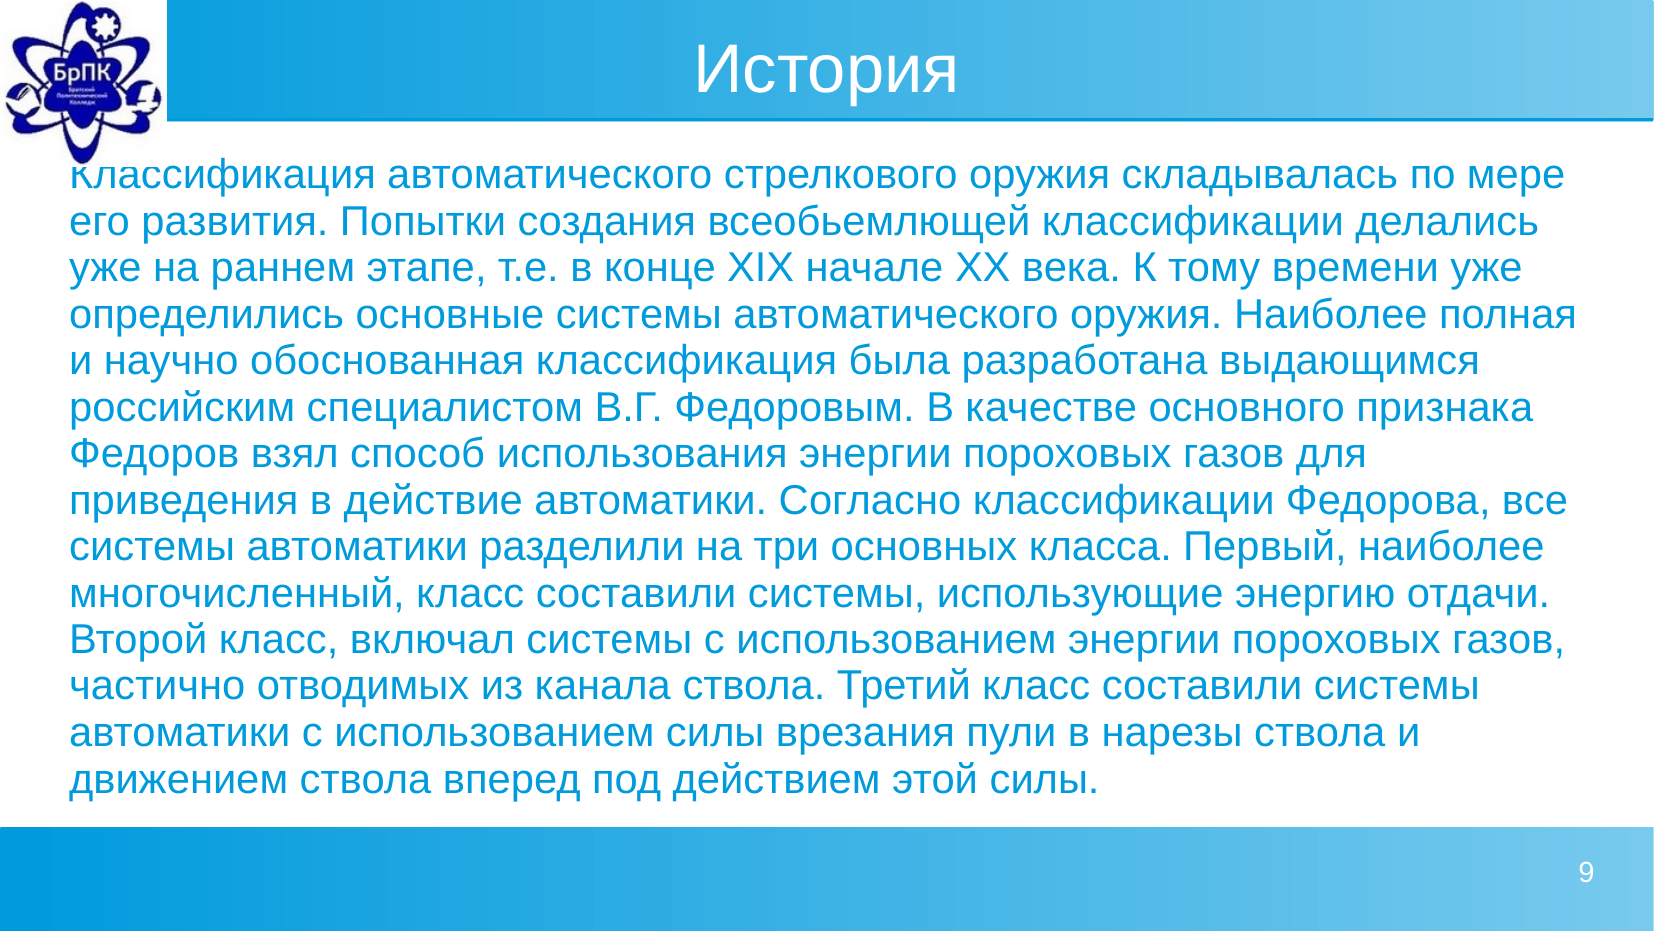

# История
Классификация автоматического стрелкового оружия складывалась по мере его развития. Попытки создания всеобьемлющей классификации делались уже на раннем этапе, т.е. в конце XIX начале XX века. К тому времени уже определились основные системы автоматического оружия. Наиболее полная и научно обоснованная классификация была разработана выдающимся российским специалистом В.Г. Федоровым. В качестве основного признака Федоров взял способ использования энергии пороховых газов для приведения в действие автоматики. Согласно классификации Федорова, все системы автоматики разделили на три основных класса. Первый, наиболее многочисленный, класс составили системы, использующие энергию отдачи. Второй класс, включал системы с использованием энергии пороховых газов, частично отводимых из канала ствола. Третий класс составили системы автоматики с использованием силы врезания пули в нарезы ствола и движением ствола вперед под действием этой силы.
9